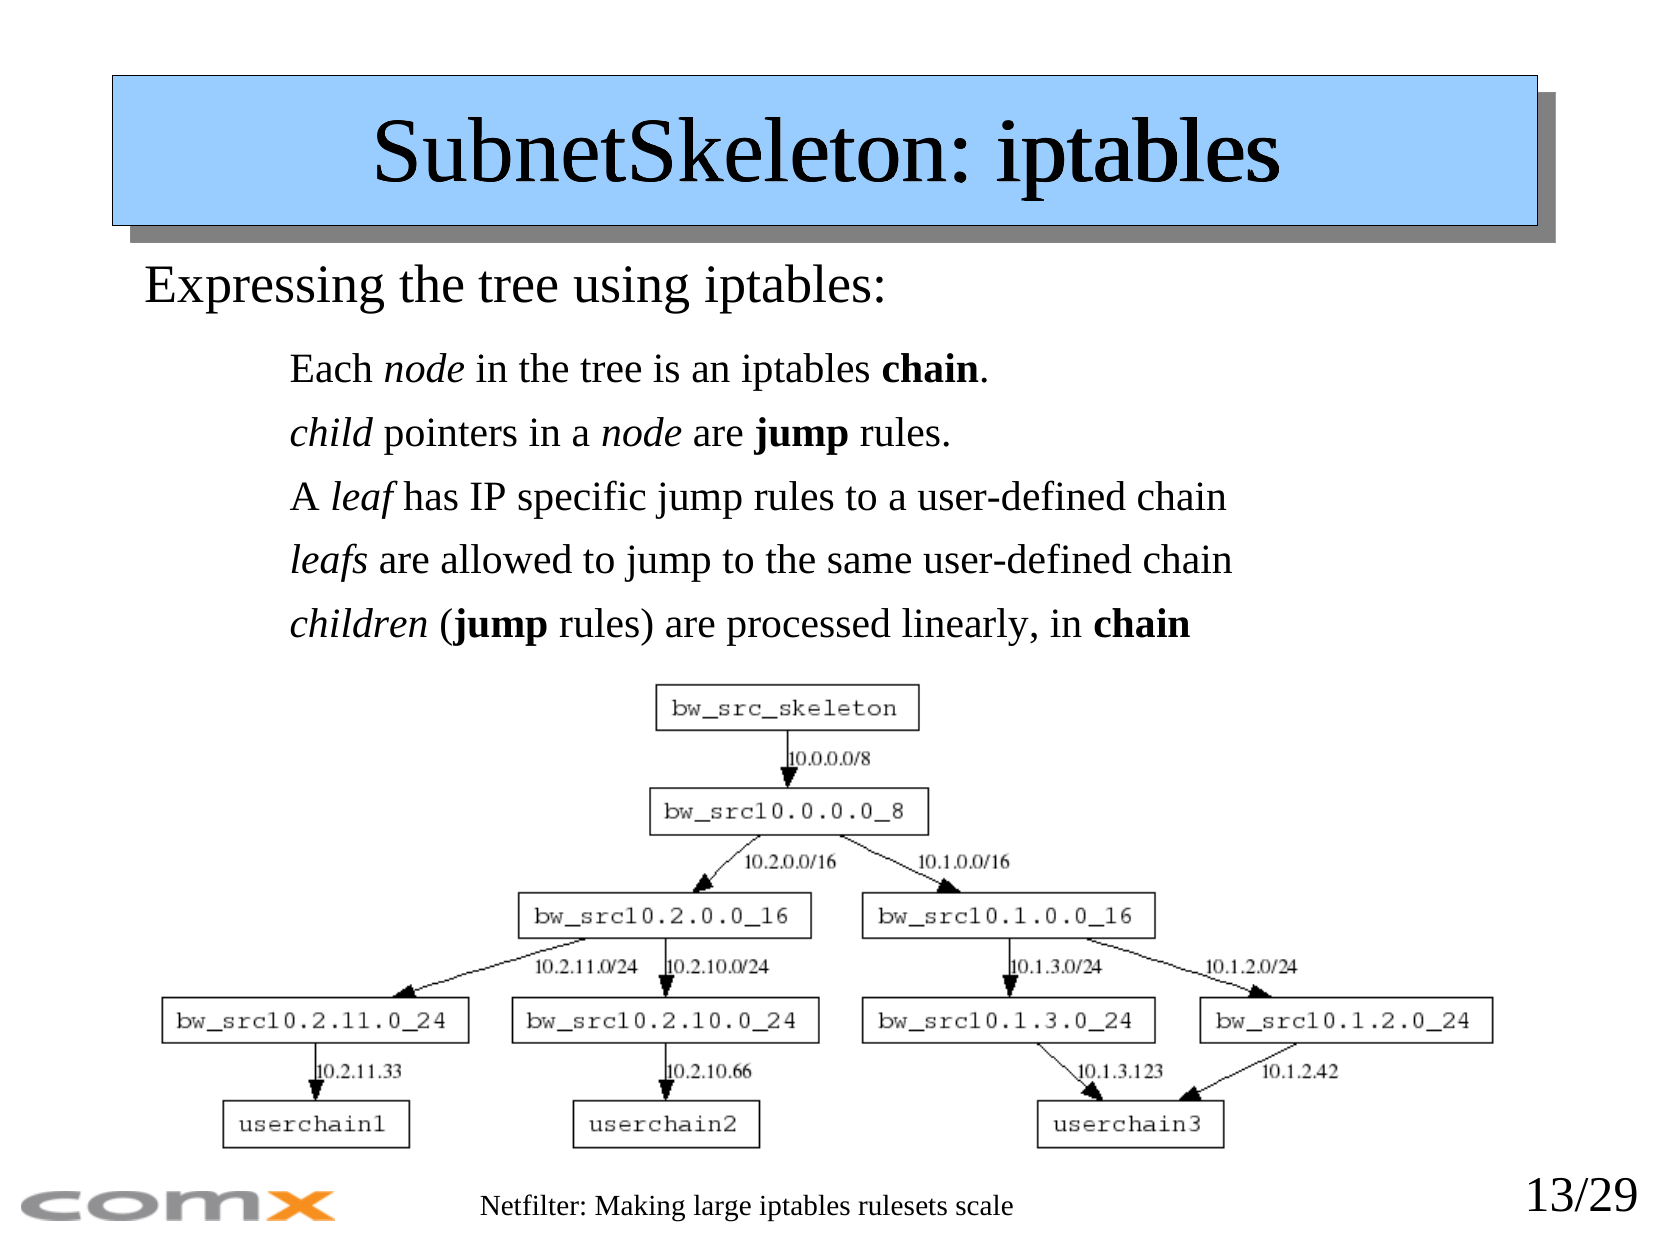

# SubnetSkeleton: iptables
 Expressing the tree using iptables:
Each node in the tree is an iptables chain.
child pointers in a node are jump rules.
A leaf has IP specific jump rules to a user-defined chain
leafs are allowed to jump to the same user-defined chain
children (jump rules) are processed linearly, in chain